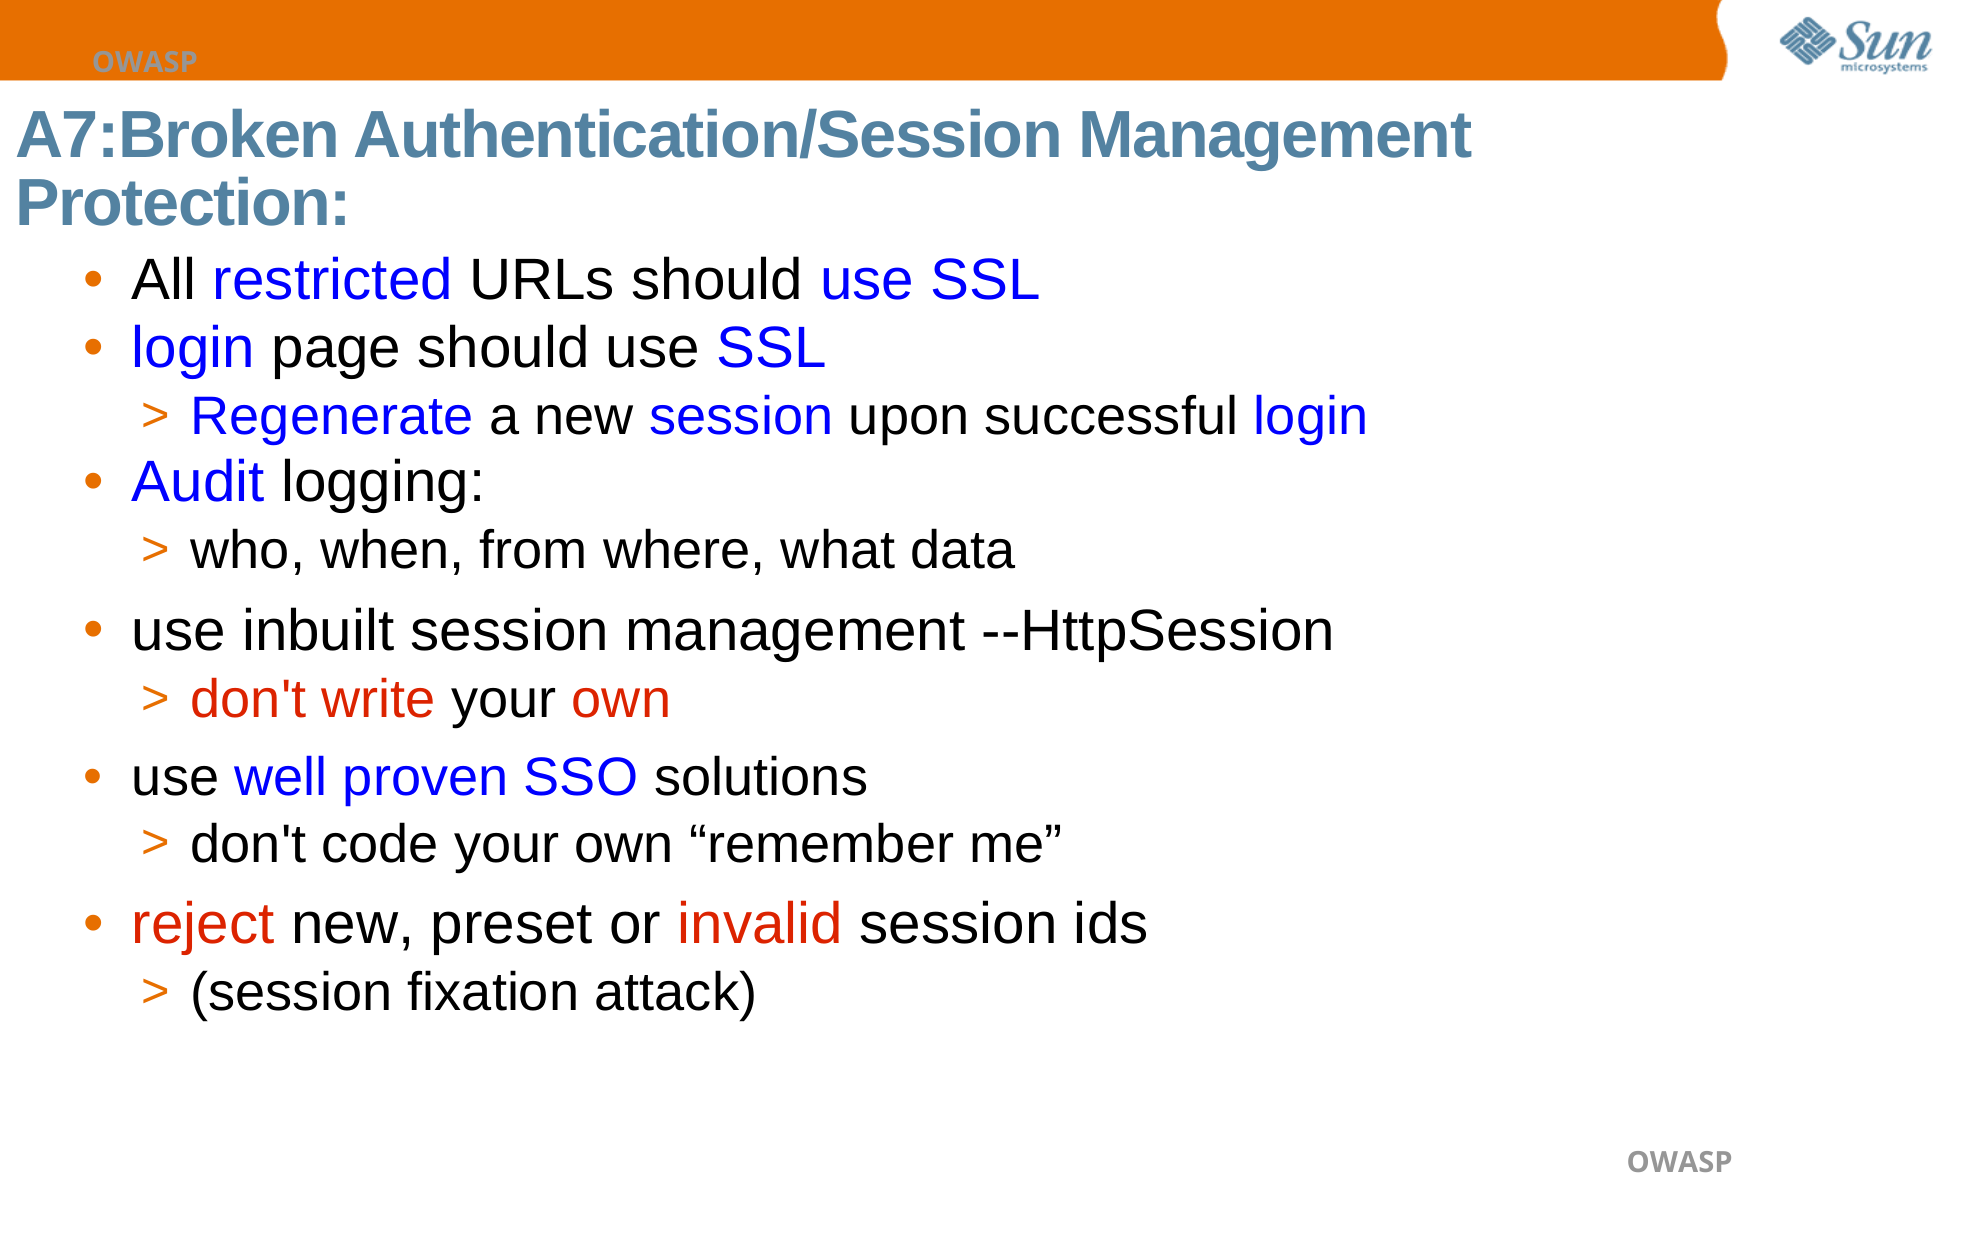

# A7:Broken Authentication/Session Management Protection:
All restricted URLs should use SSL
login page should use SSL
Regenerate a new session upon successful login
Audit logging:
who, when, from where, what data
use inbuilt session management --HttpSession
don't write your own
use well proven SSO solutions
don't code your own “remember me”
reject new, preset or invalid session ids
(session fixation attack)